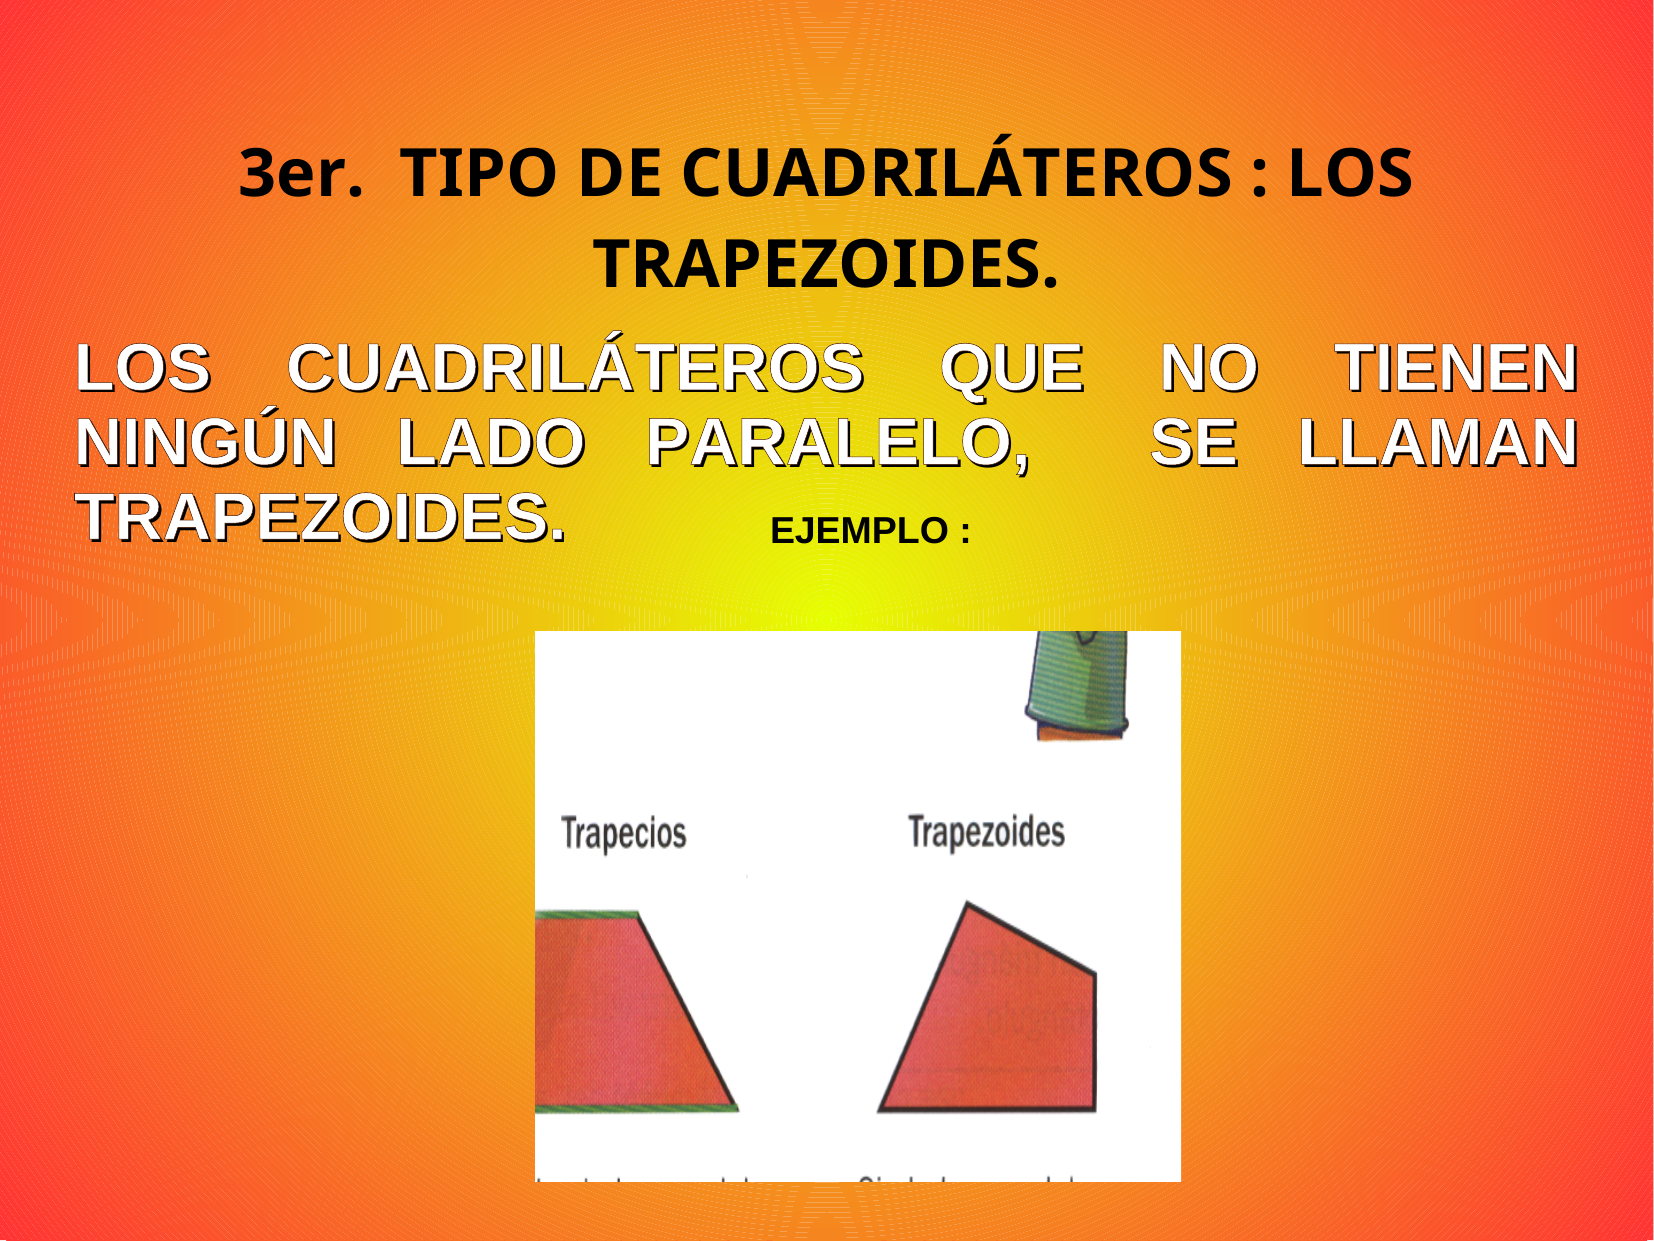

3er. TIPO DE CUADRILÁTEROS : LOS TRAPEZOIDES.
LOS CUADRILÁTEROS QUE NO TIENEN NINGÚN LADO PARALELO, SE LLAMAN TRAPEZOIDES.
EJEMPLO :